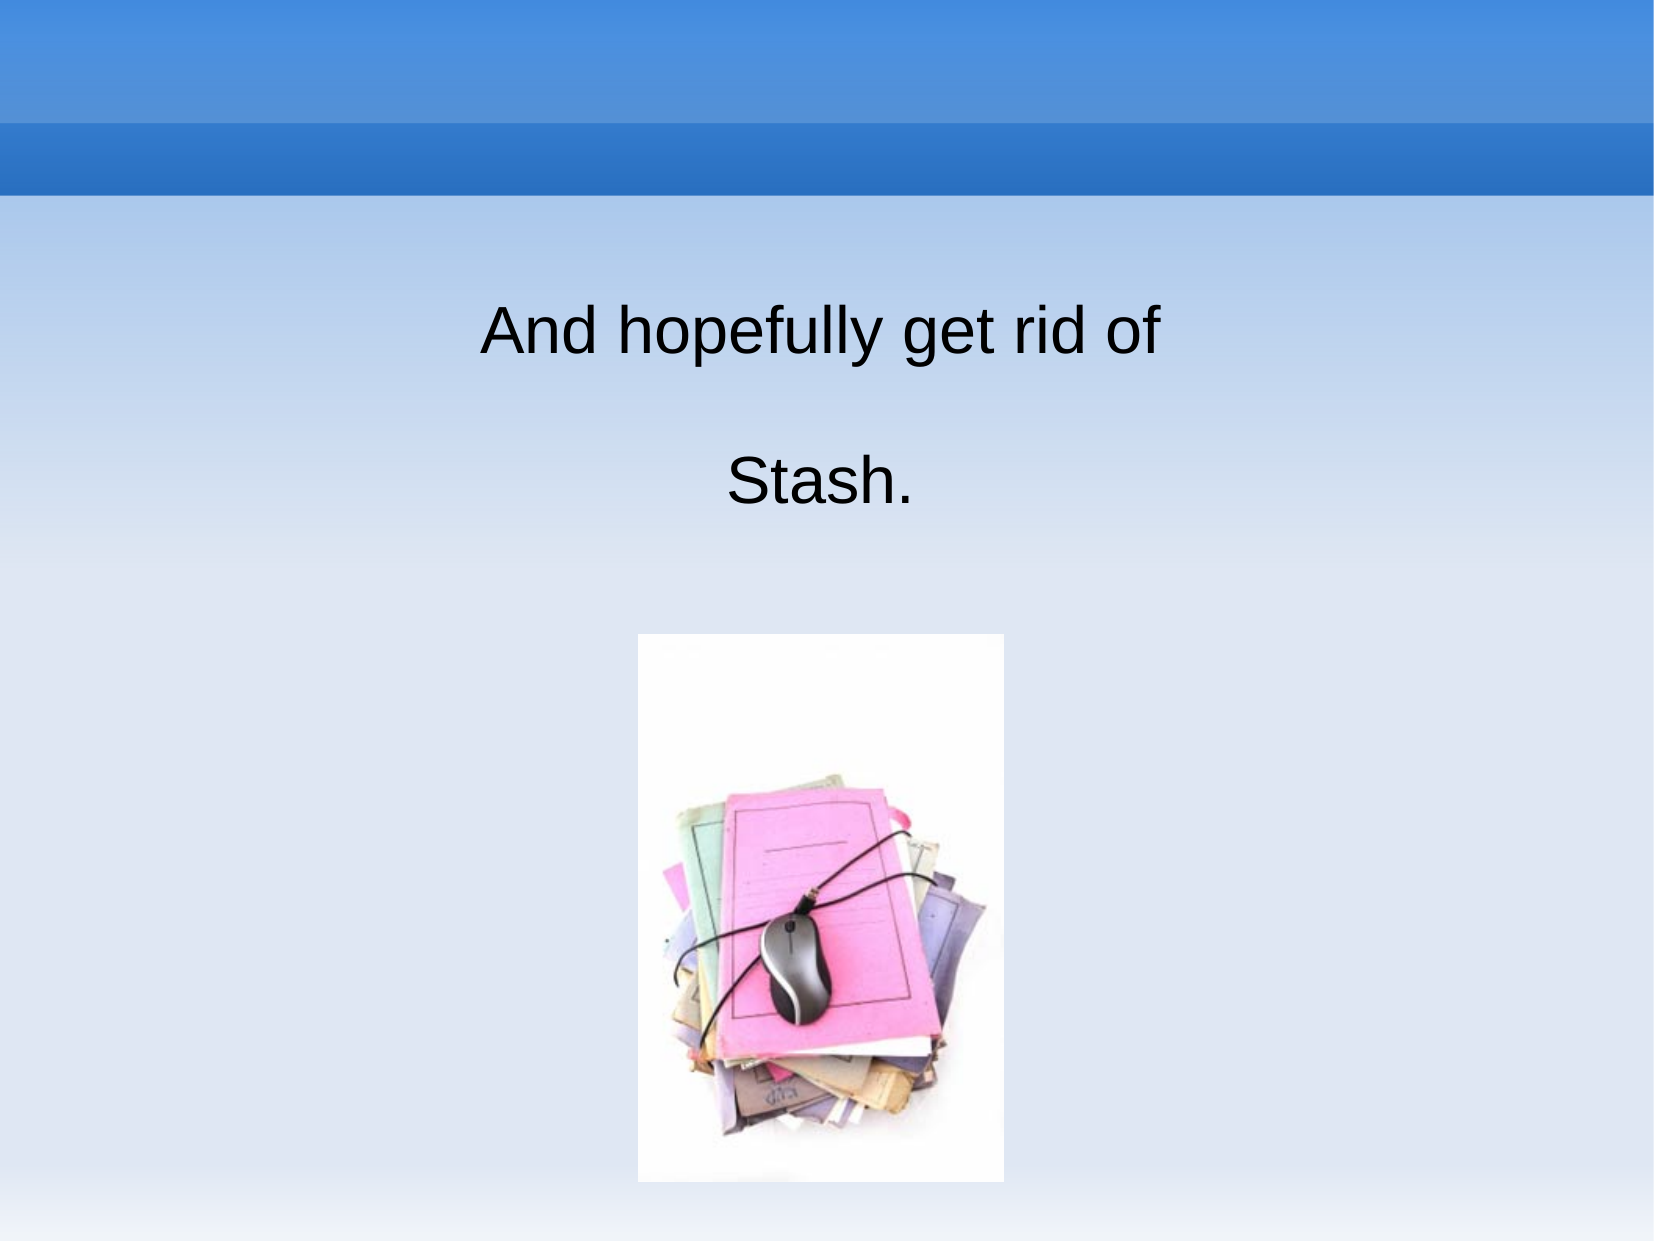

# And hopefully get rid of
Stash.